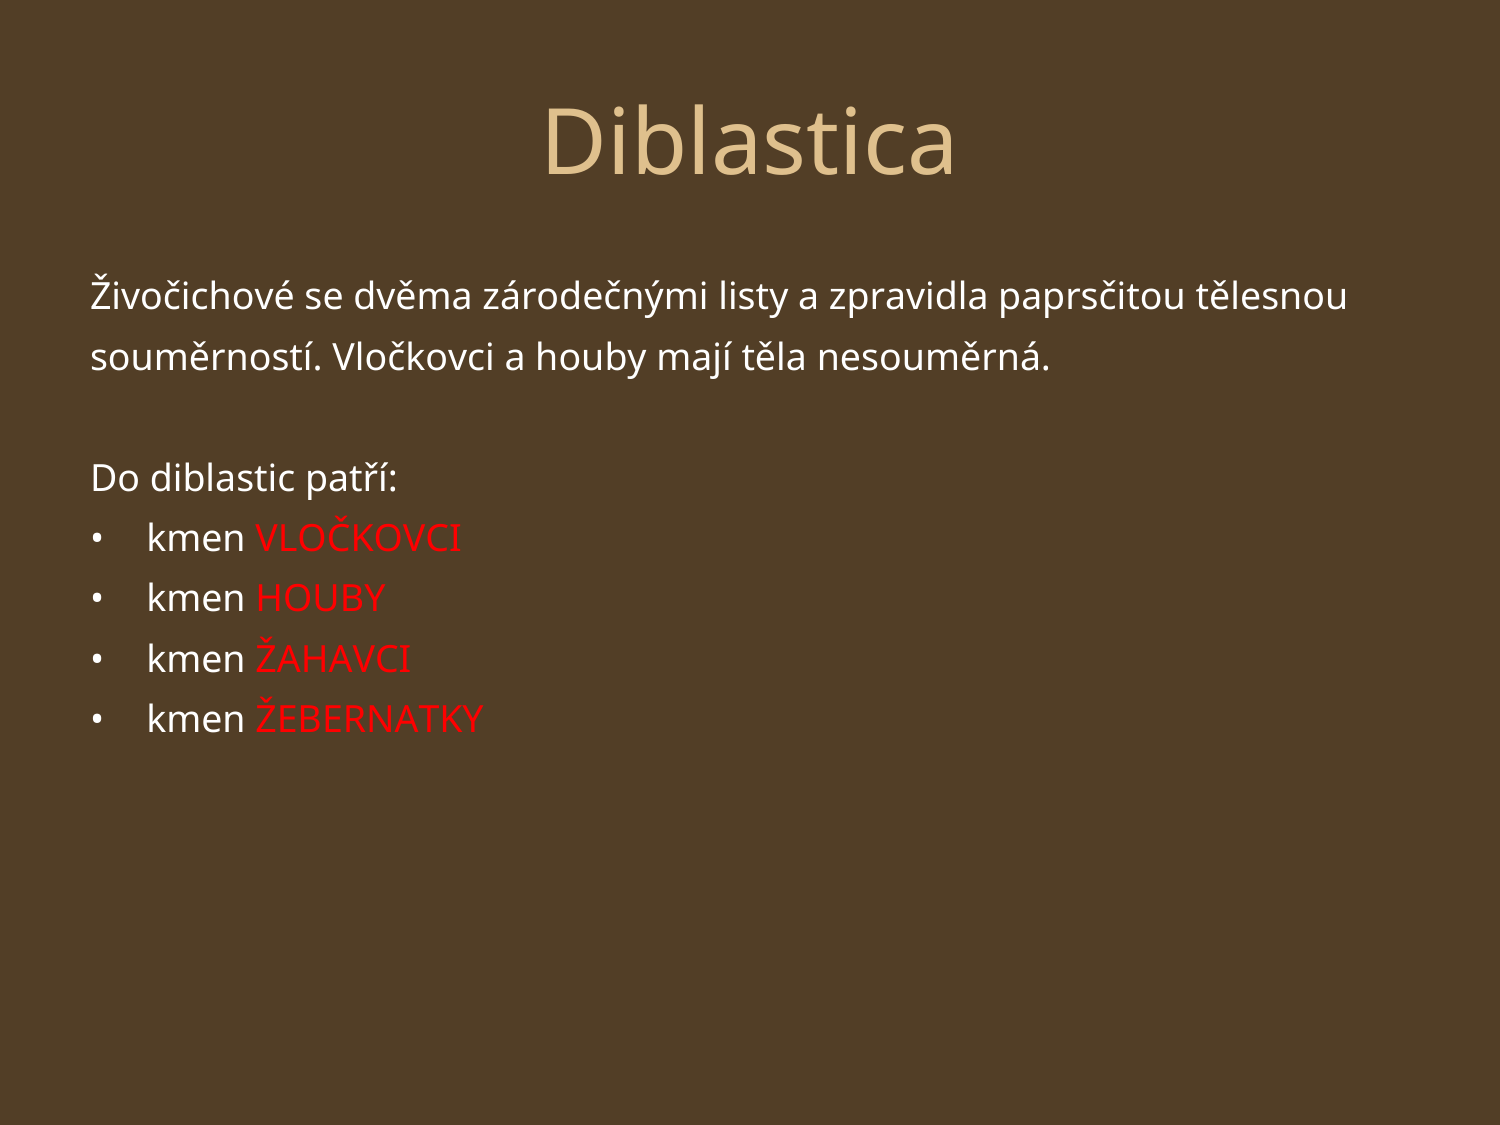

# Diblastica
Živočichové se dvěma zárodečnými listy a zpravidla paprsčitou tělesnou
souměrností. Vločkovci a houby mají těla nesouměrná.
Do diblastic patří:
kmen VLOČKOVCI
kmen HOUBY
kmen ŽAHAVCI
kmen ŽEBERNATKY